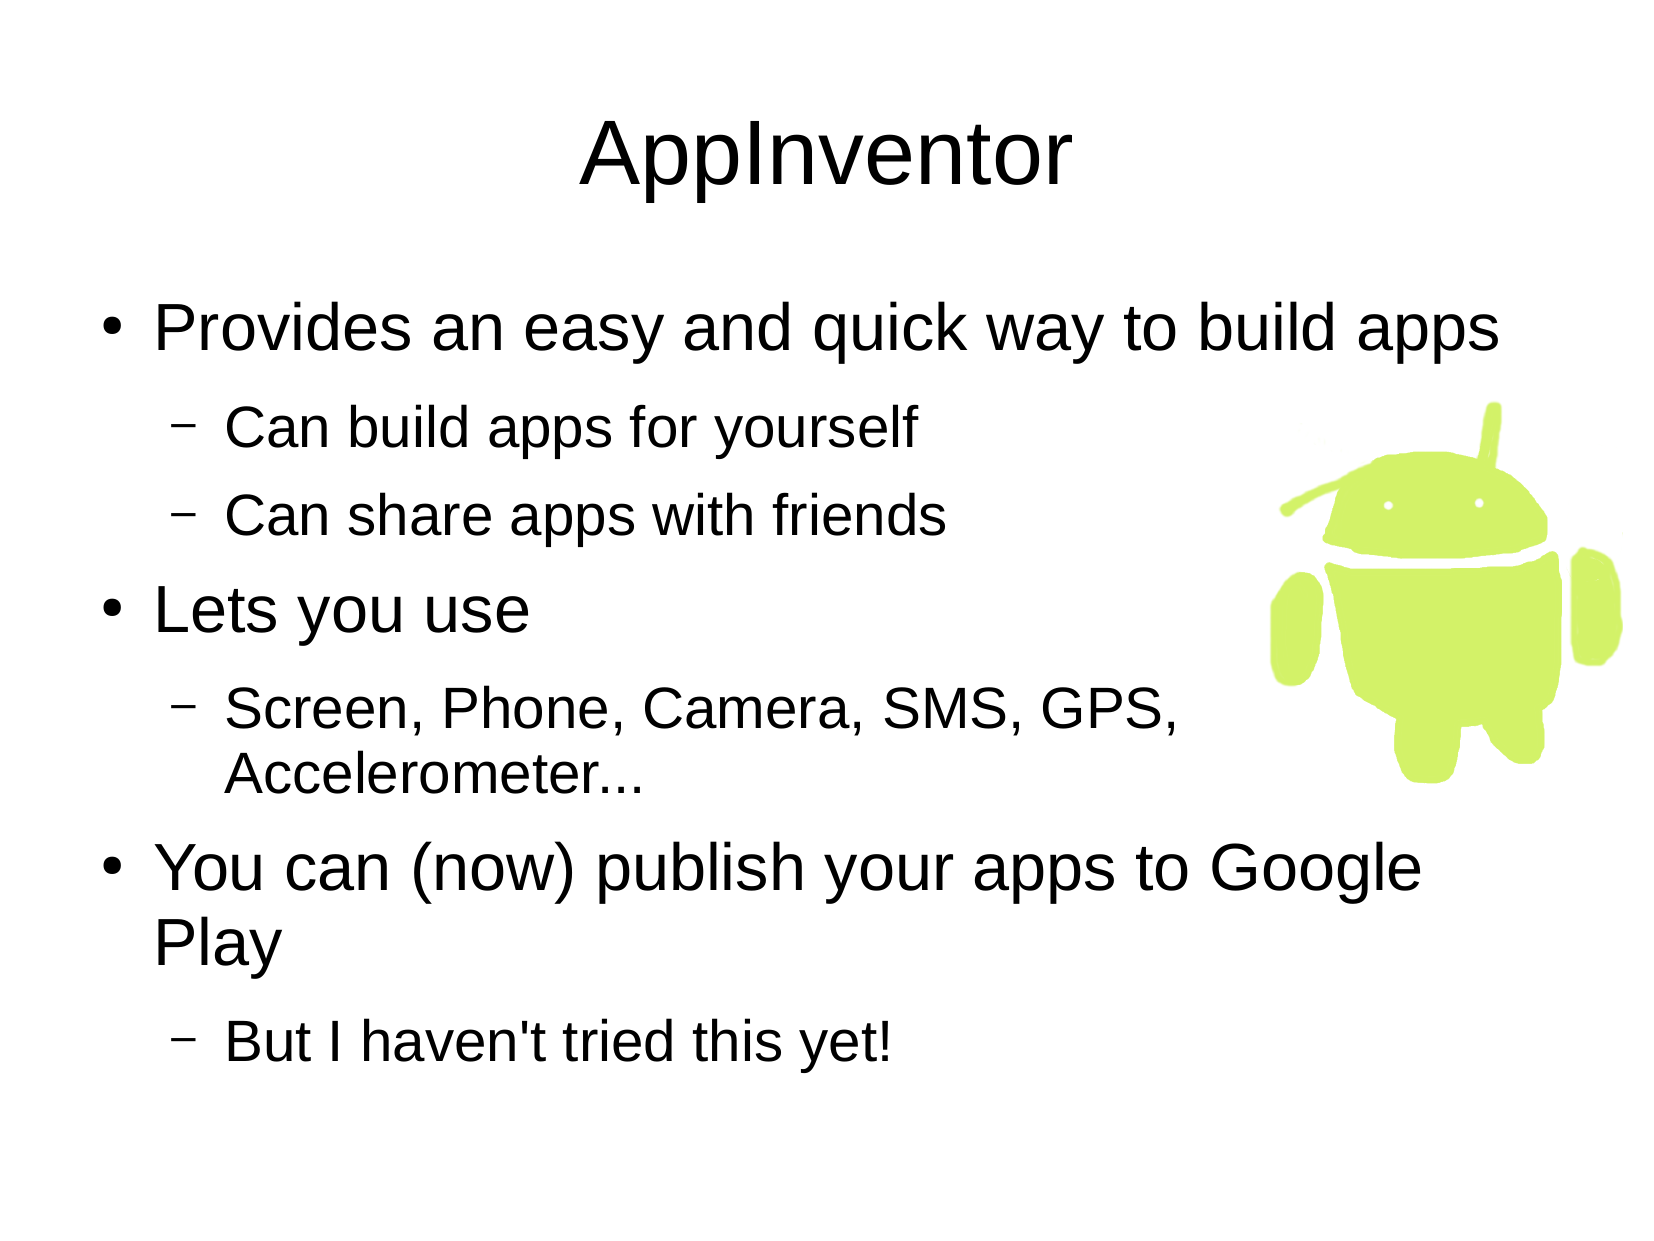

# AppInventor
Provides an easy and quick way to build apps
Can build apps for yourself
Can share apps with friends
Lets you use
Screen, Phone, Camera, SMS, GPS, Accelerometer...
You can (now) publish your apps to Google Play
But I haven't tried this yet!